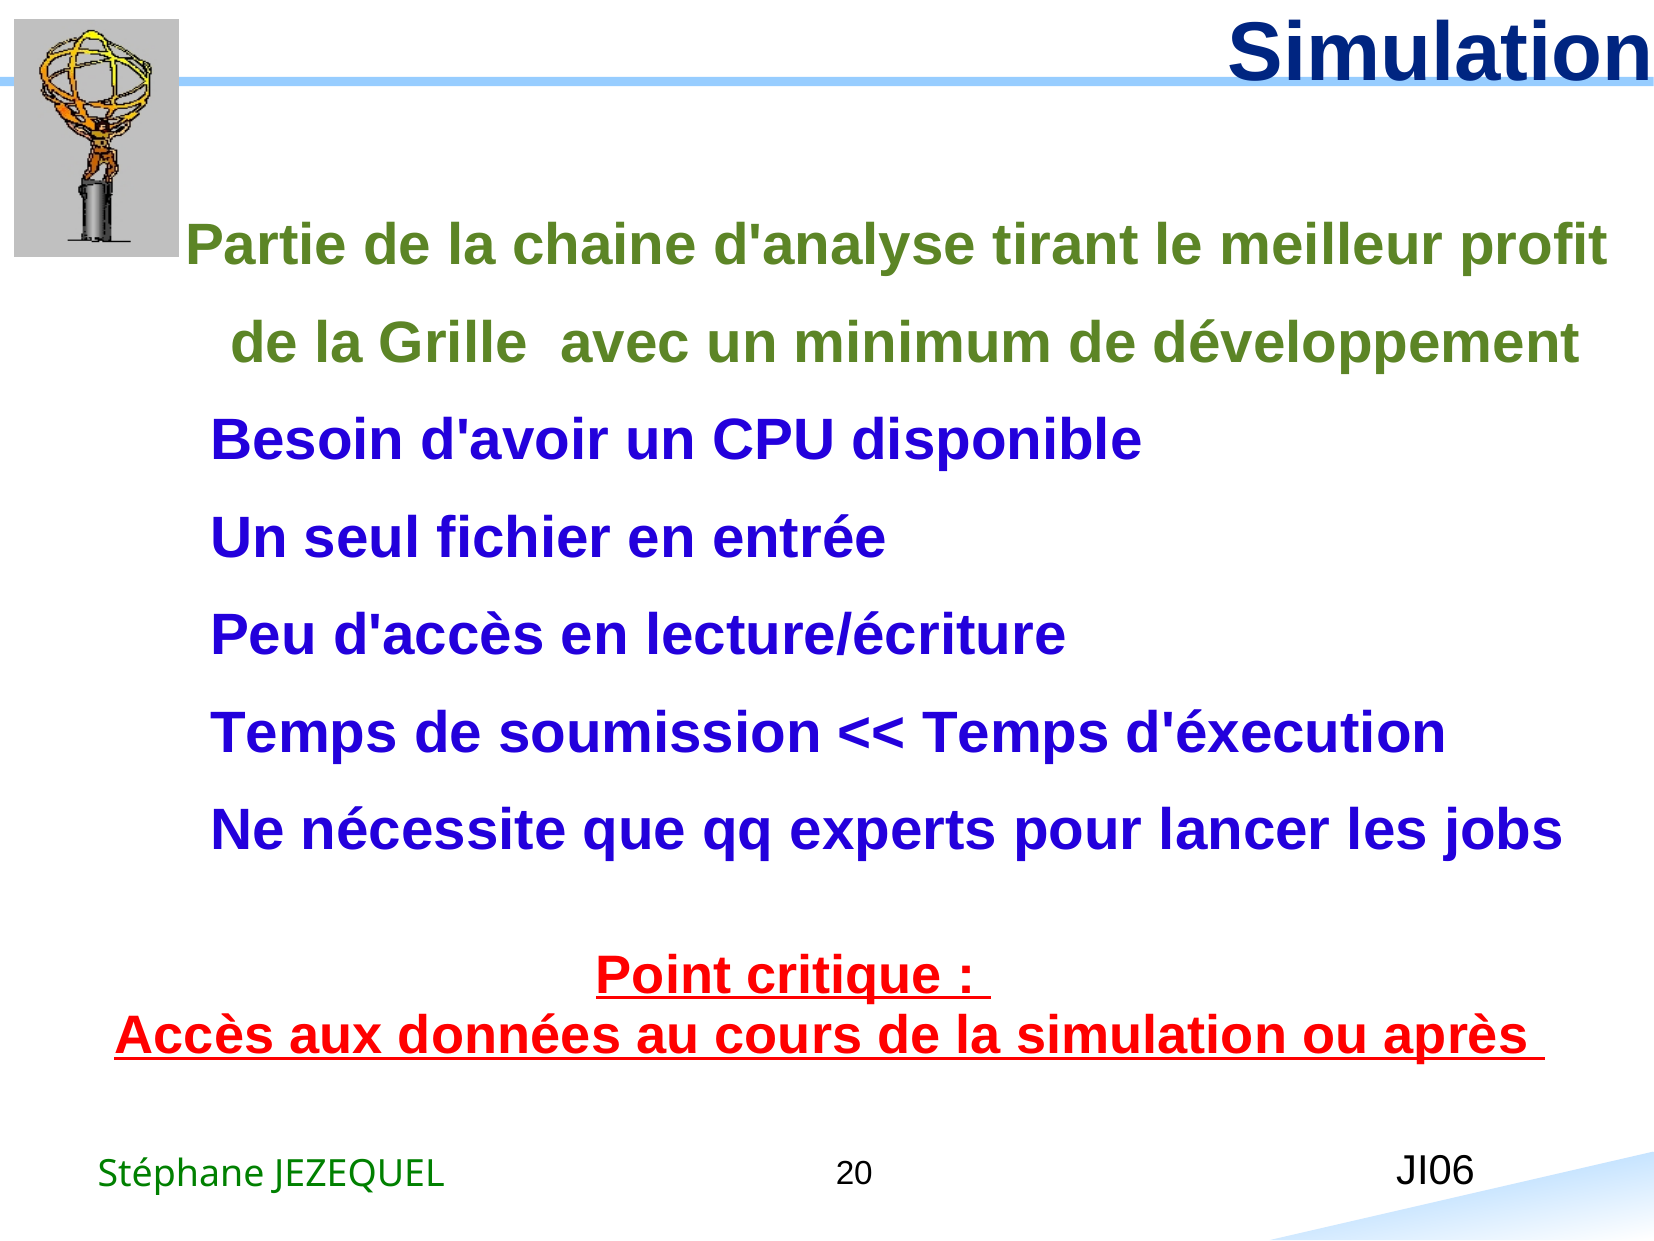

# Simulation
Partie de la chaine d'analyse tirant le meilleur profit
de la Grille avec un minimum de développement
Besoin d'avoir un CPU disponible
Un seul fichier en entrée
Peu d'accès en lecture/écriture
Temps de soumission << Temps d'éxecution
Ne nécessite que qq experts pour lancer les jobs
Point critique :
	Accès aux données au cours de la simulation ou après